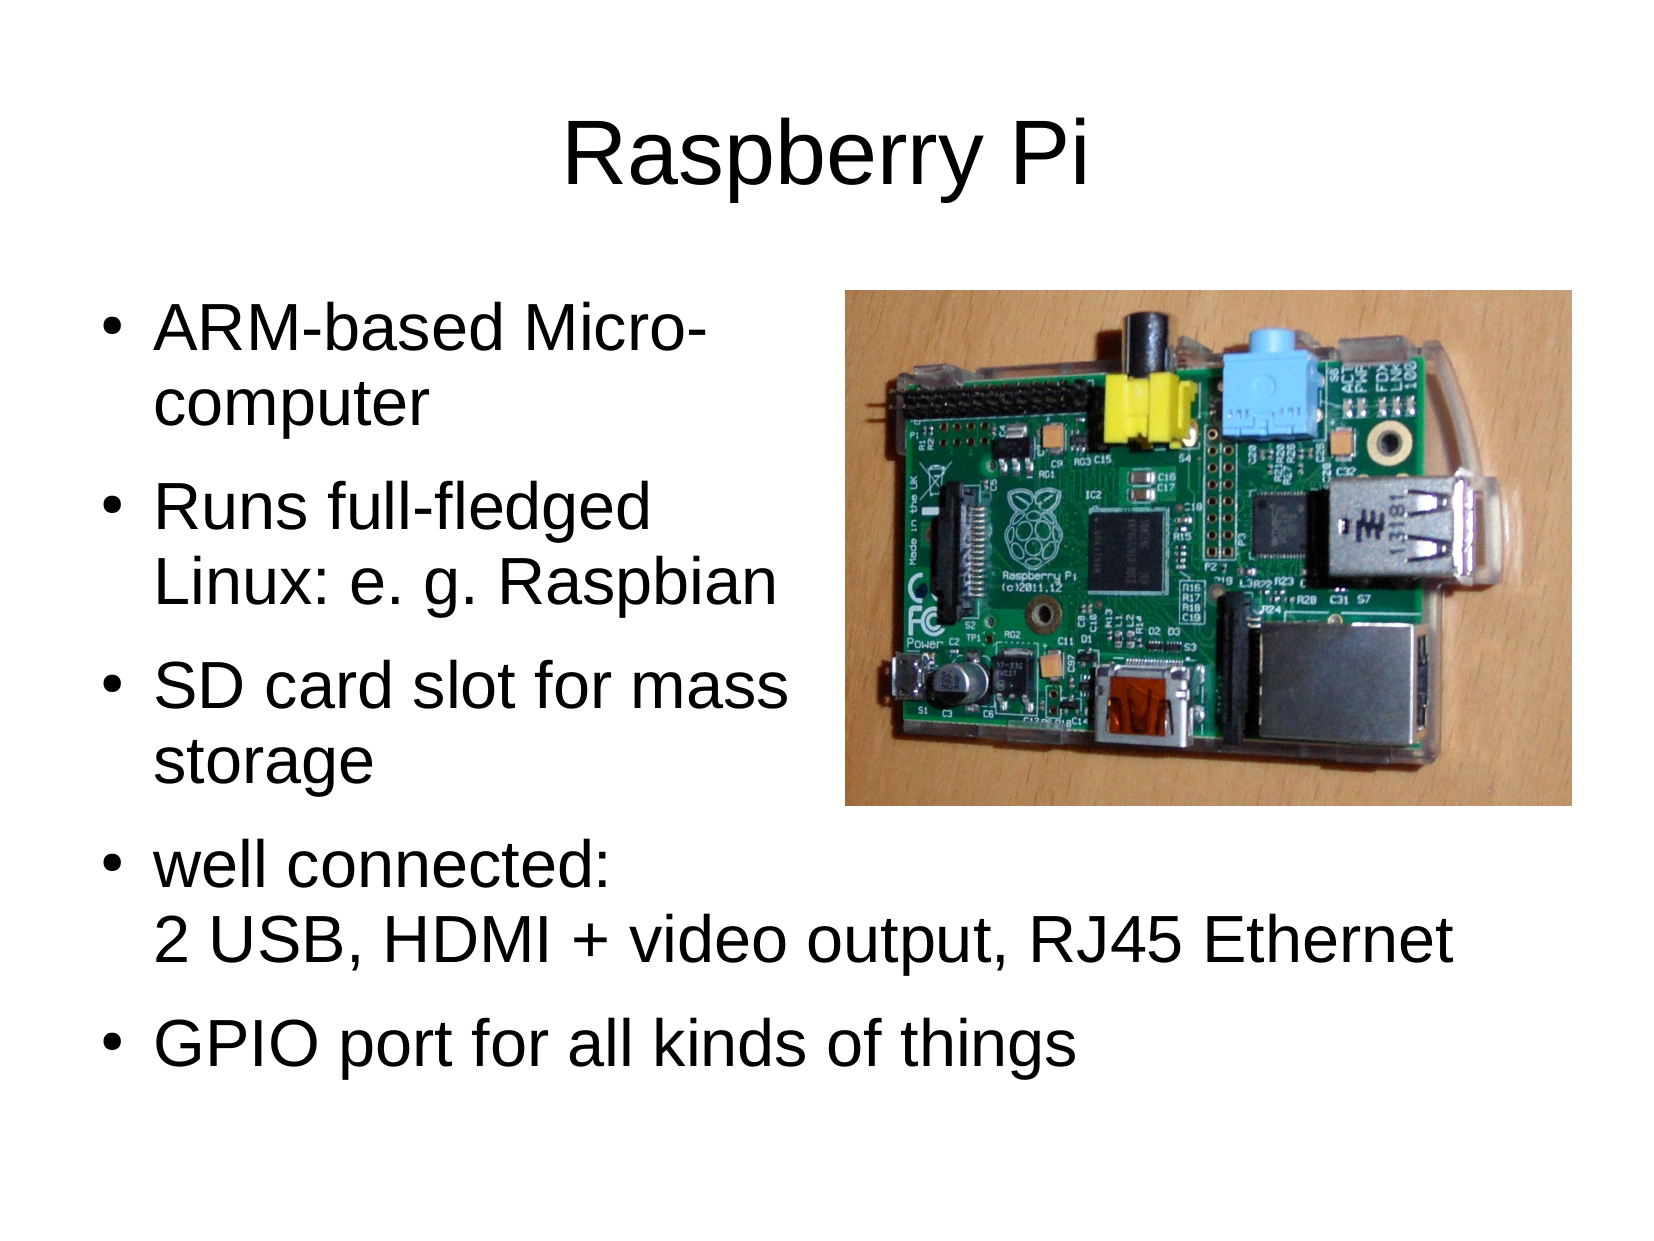

# Raspberry Pi
ARM-based Micro-
computer
Runs full-fledged
Linux: e. g. Raspbian
SD card slot for mass
storage
well connected:
2 USB, HDMI + video output, RJ45 Ethernet
GPIO port for all kinds of things